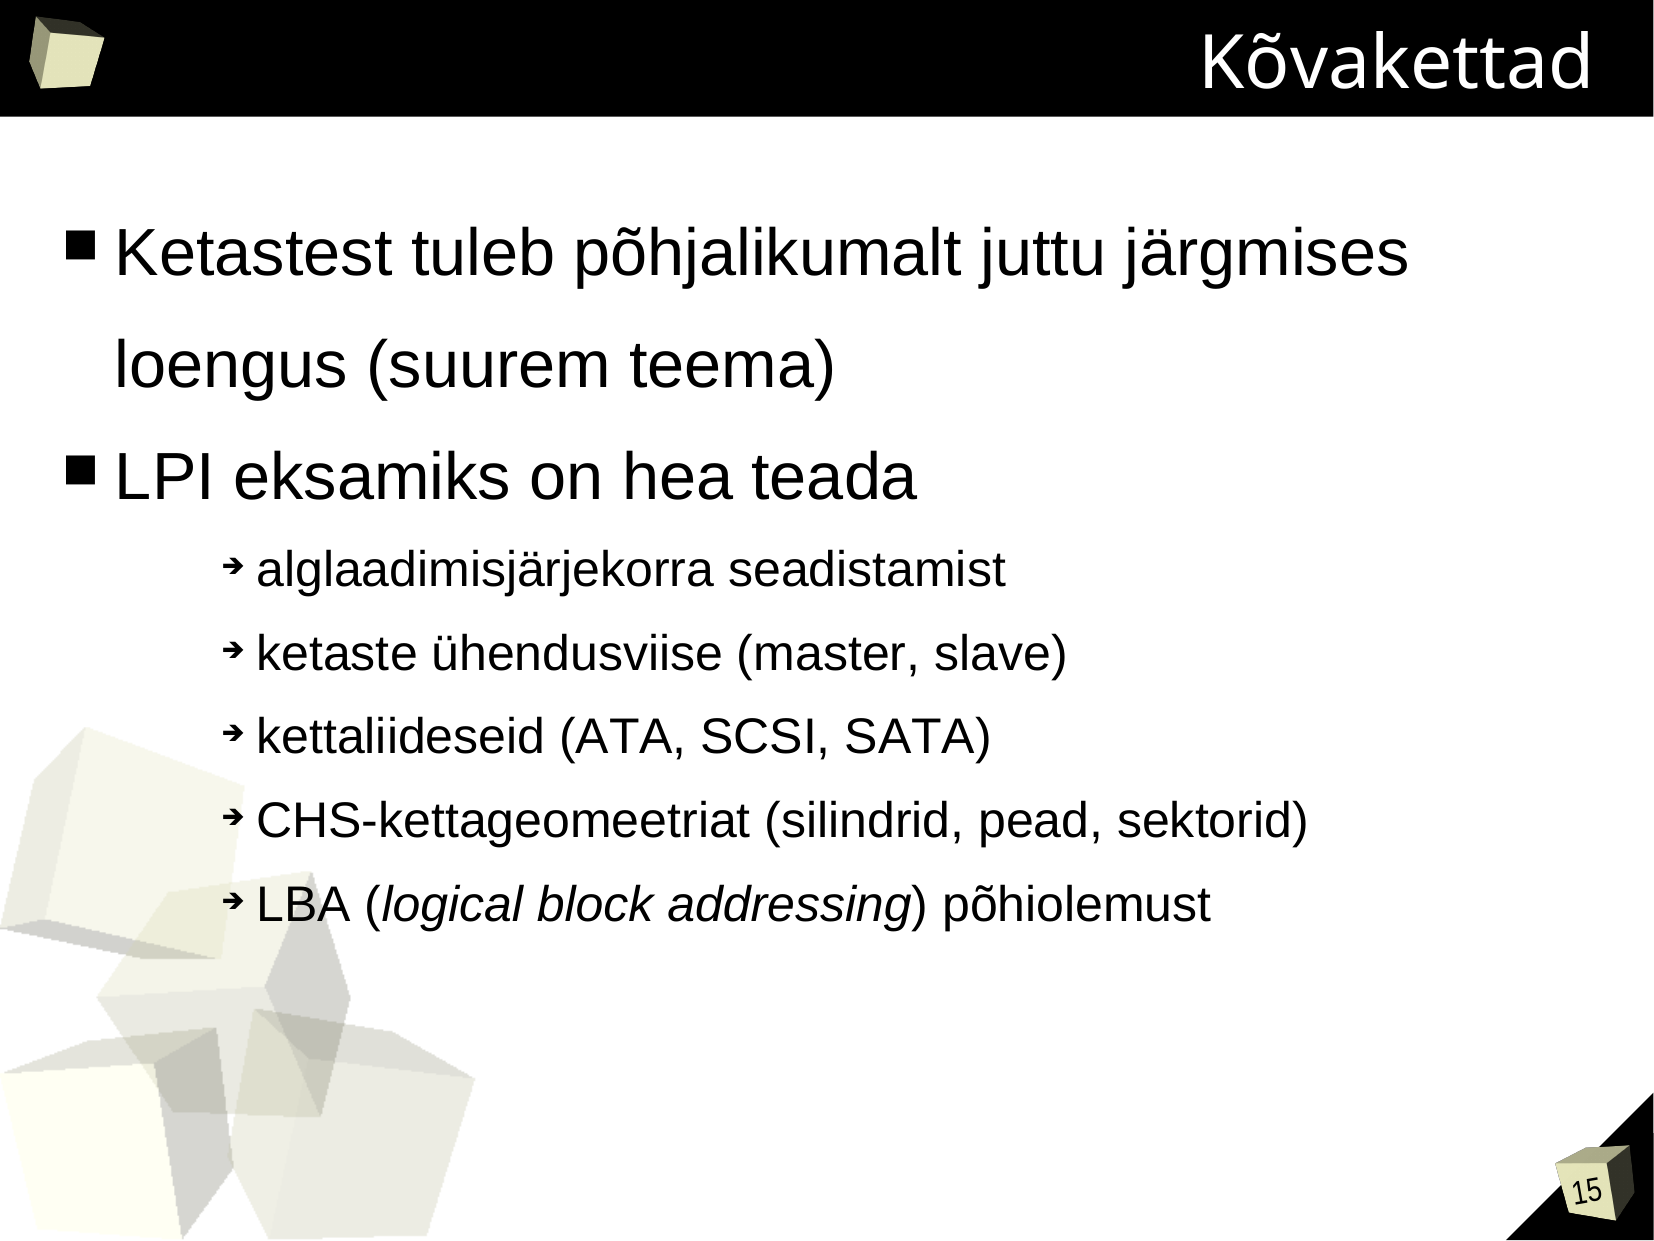

# Kõvakettad
Ketastest tuleb põhjalikumalt juttu järgmises loengus (suurem teema)
LPI eksamiks on hea teada
alglaadimisjärjekorra seadistamist
ketaste ühendusviise (master, slave)
kettaliideseid (ATA, SCSI, SATA)
CHS-kettageomeetriat (silindrid, pead, sektorid)
LBA (logical block addressing) põhiolemust